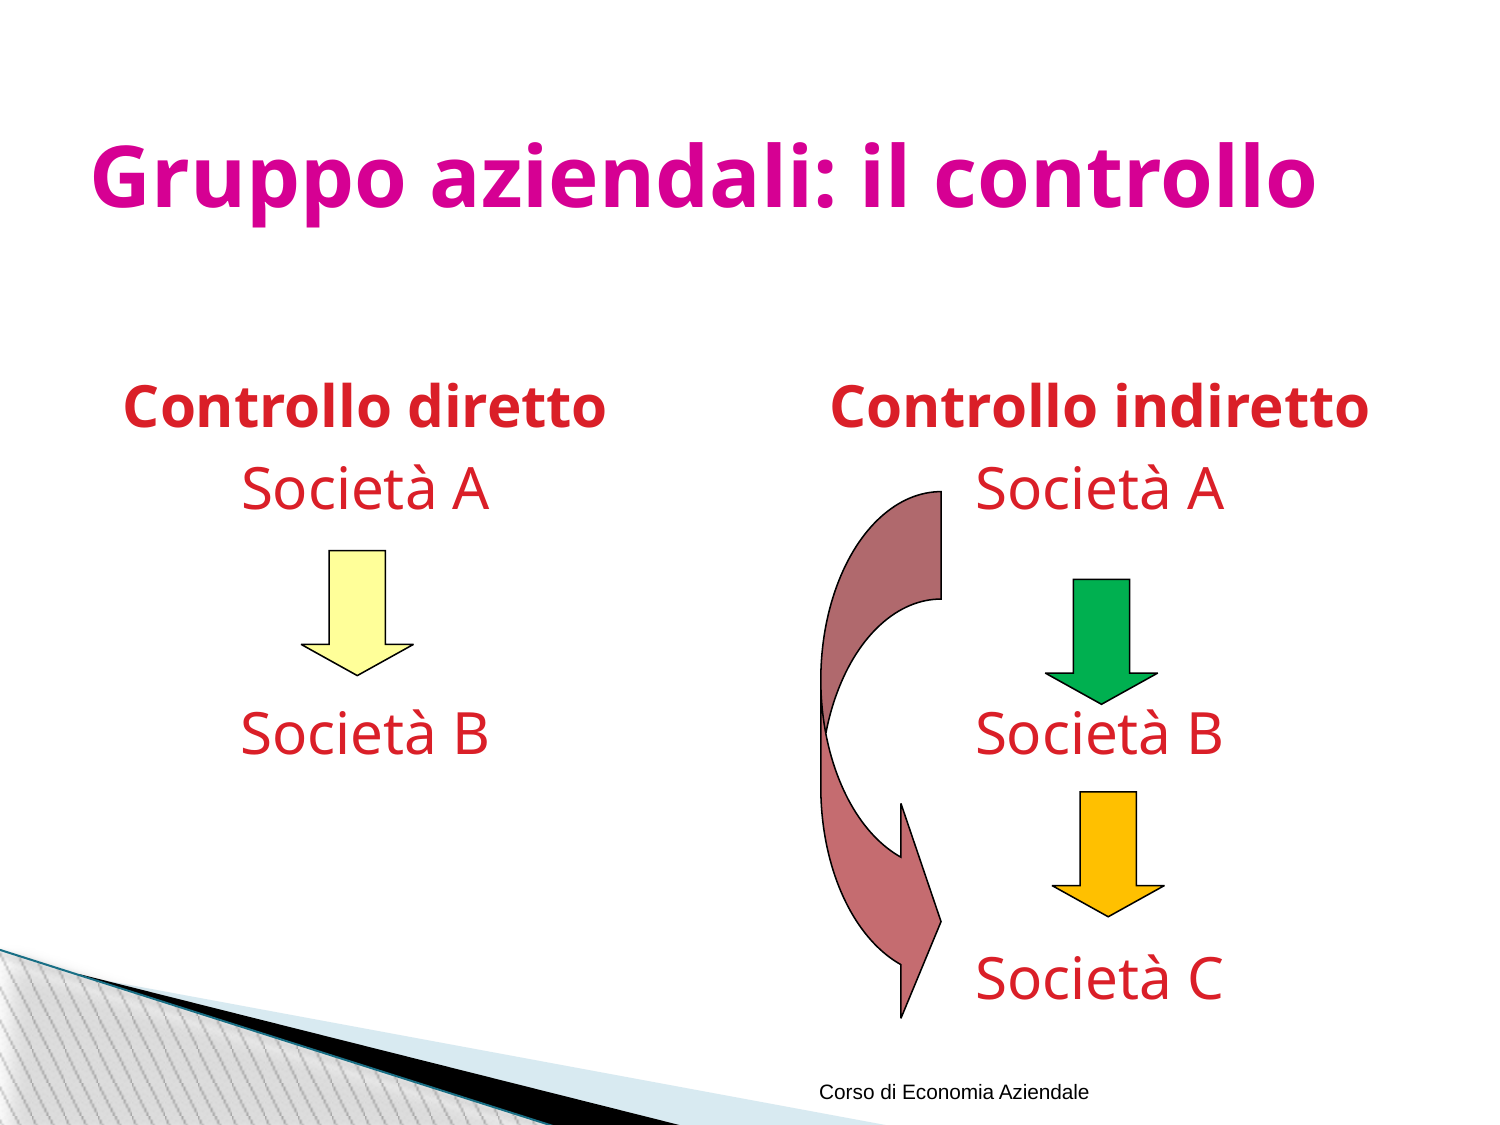

# Gruppo aziendali: il controllo
Controllo diretto
Società A
Società B
Controllo indiretto
Società A
Società B
Società C
Corso di Economia Aziendale